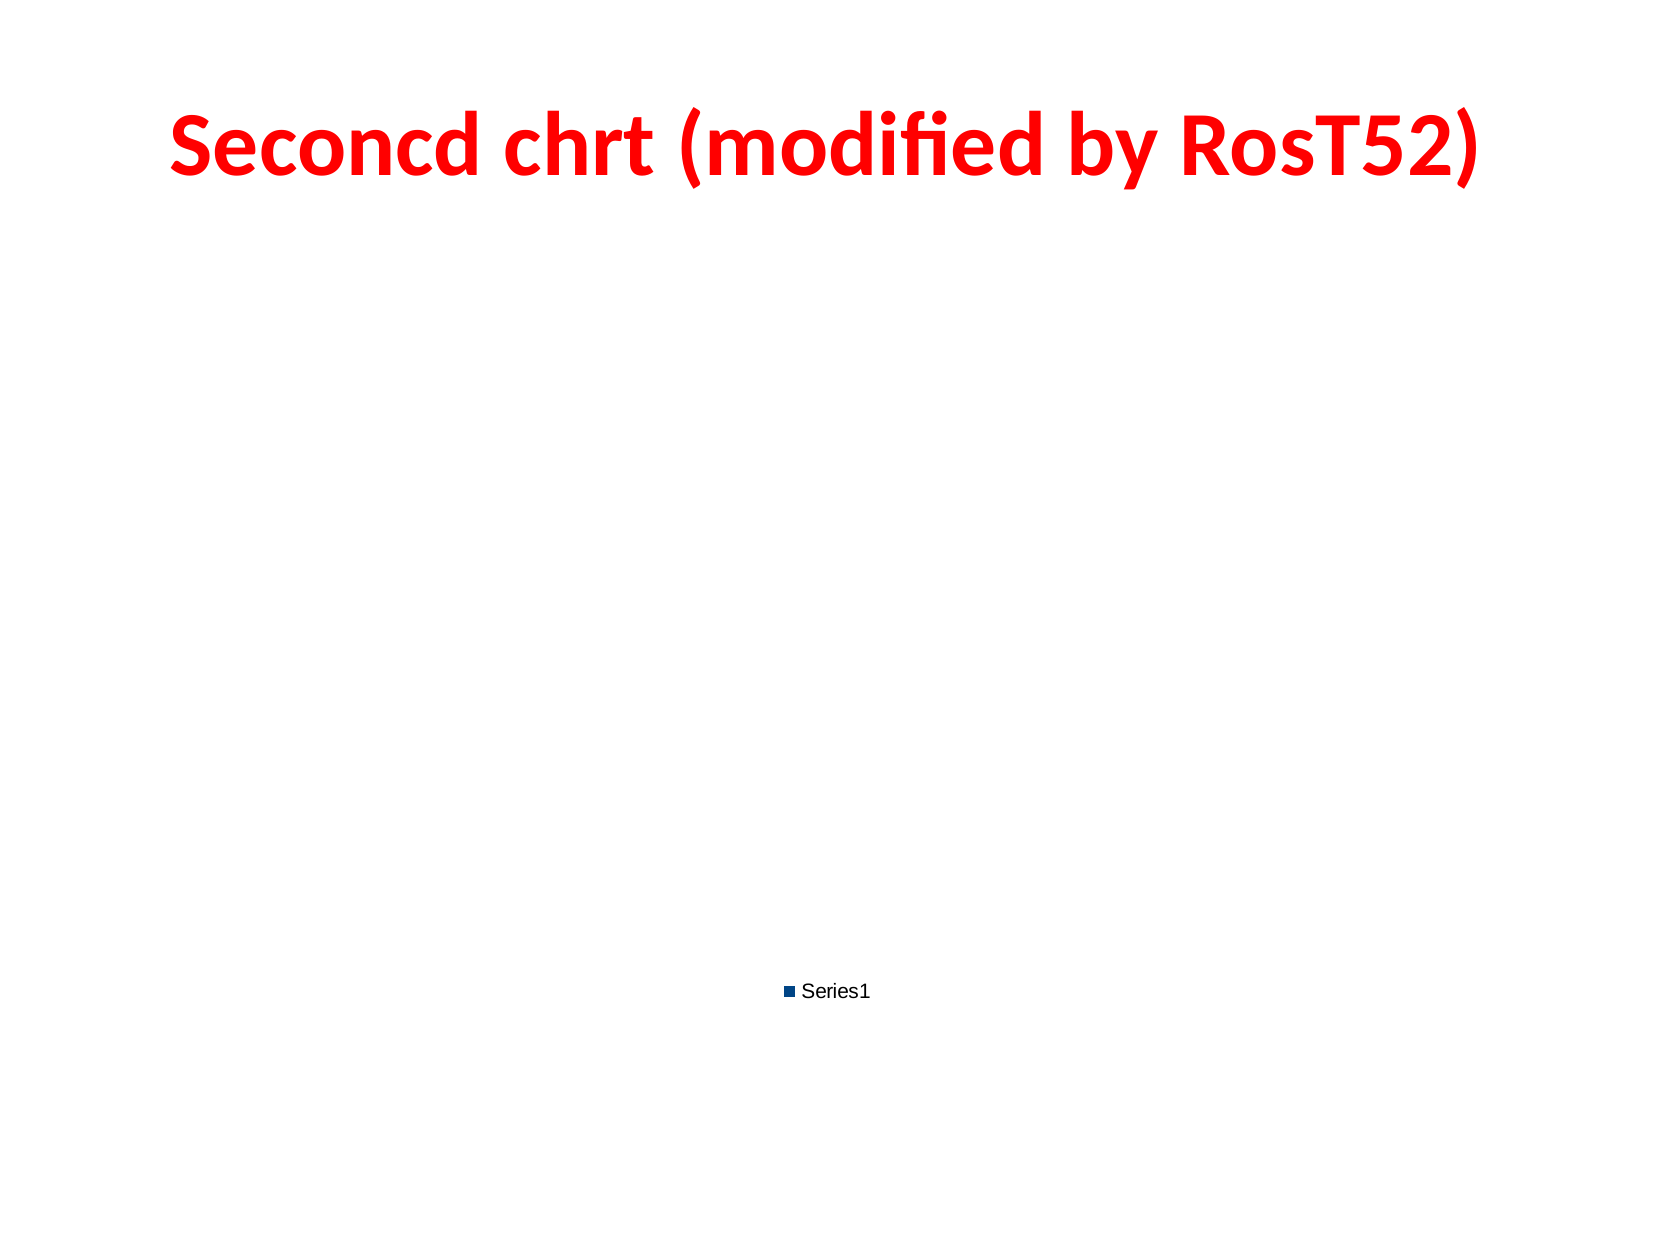

# Seconcd chrt (modified by RosT52)
### Chart
| Category | | |
|---|---|---|